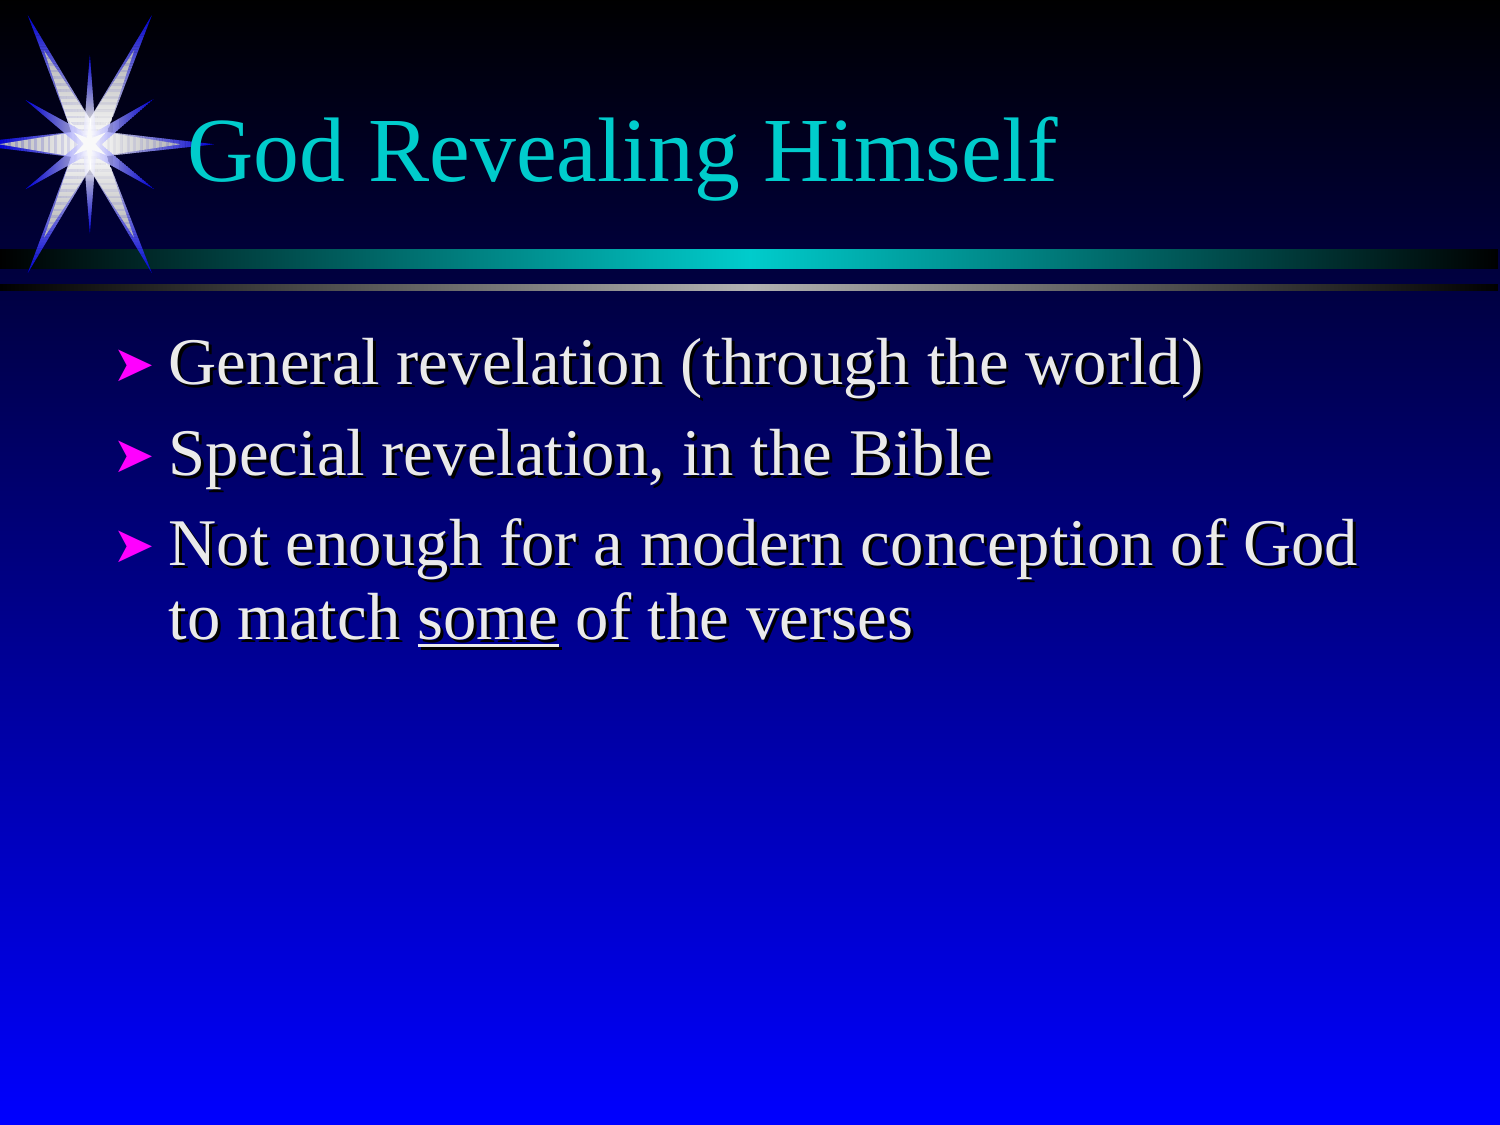

# God Revealing Himself
General revelation (through the world)
Special revelation, in the Bible
Not enough for a modern conception of God to match some of the verses